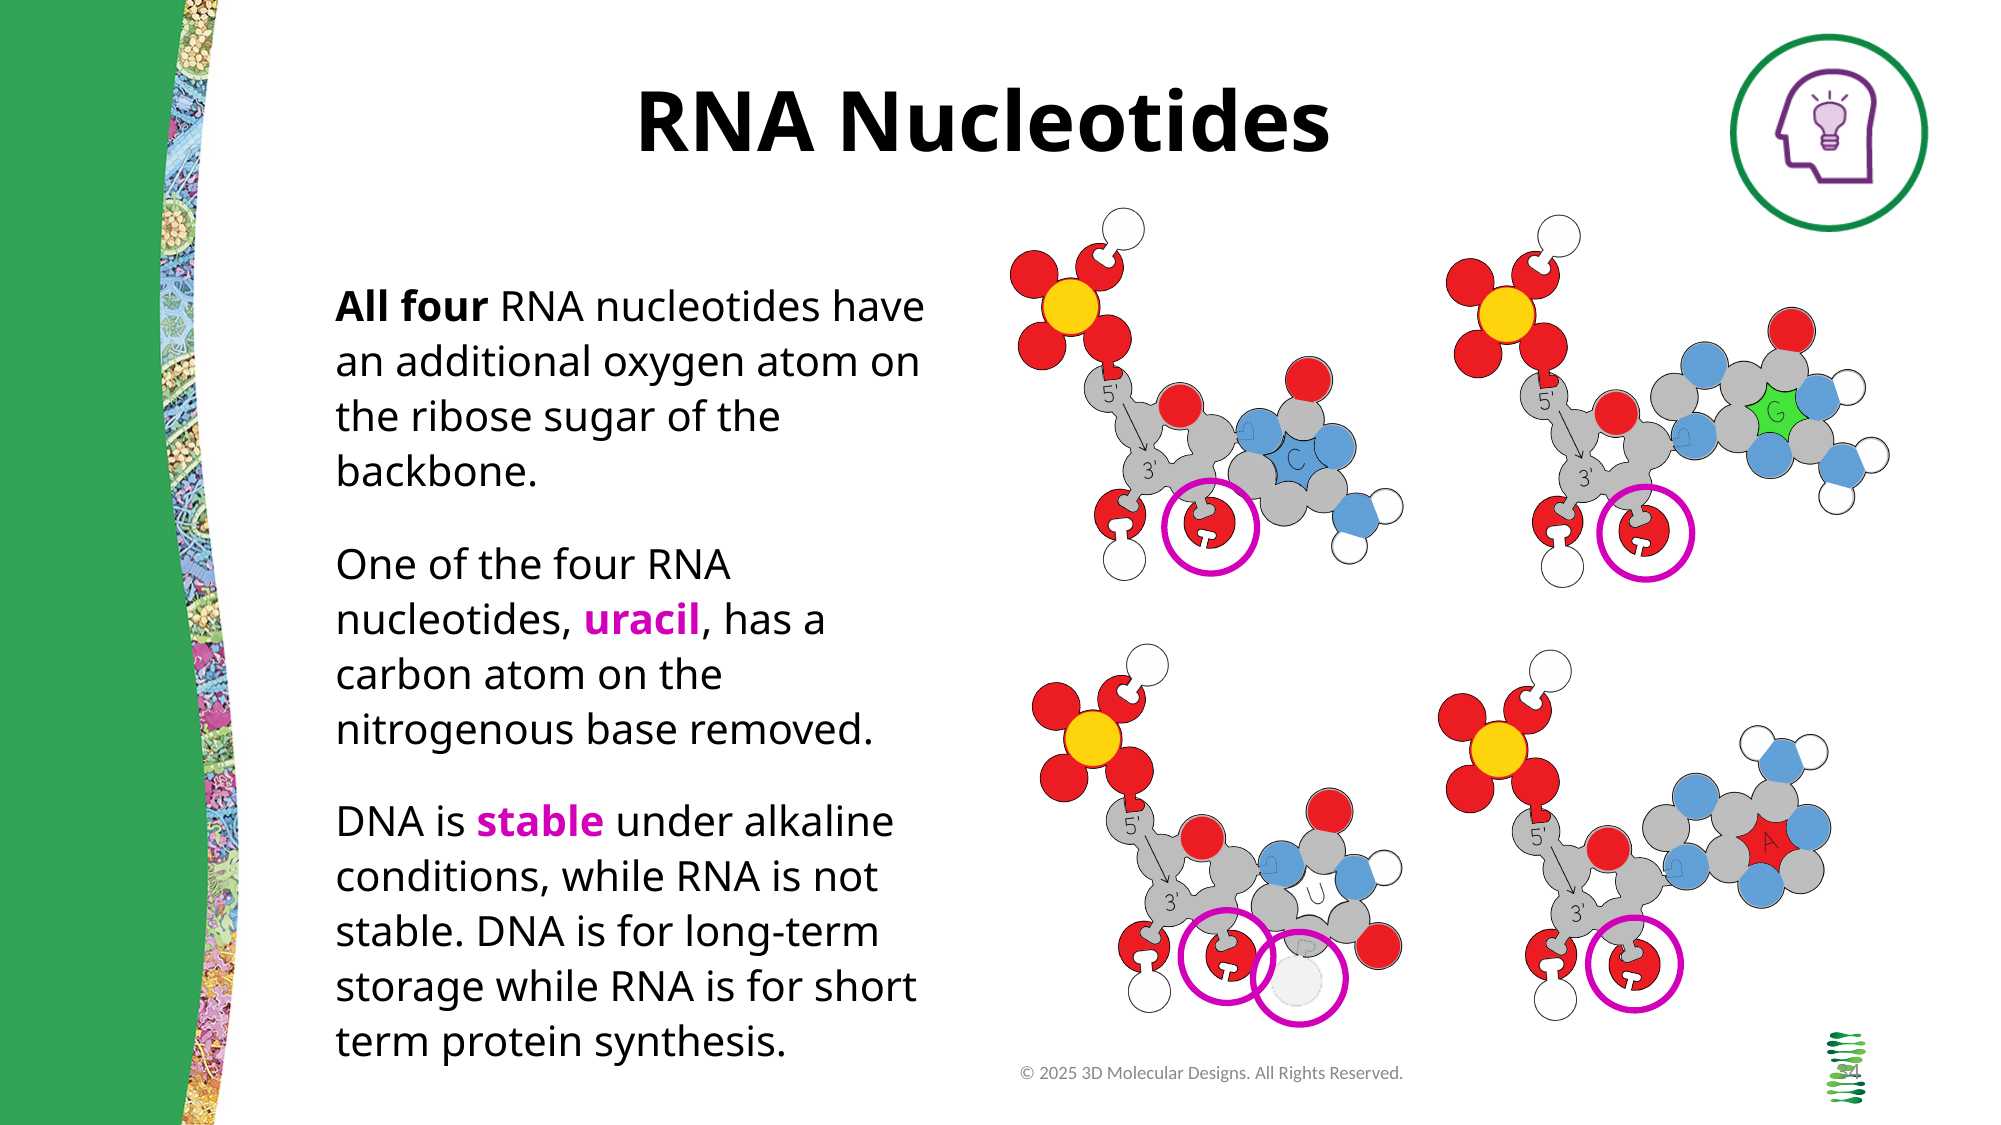

RNA Nucleotides
All four RNA nucleotides have an additional oxygen atom on the ribose sugar of the backbone.
One of the four RNA nucleotides, uracil, has a carbon atom on the nitrogenous base removed.
DNA is stable under alkaline conditions, while RNA is not stable. DNA is for long-term storage while RNA is for short term protein synthesis.